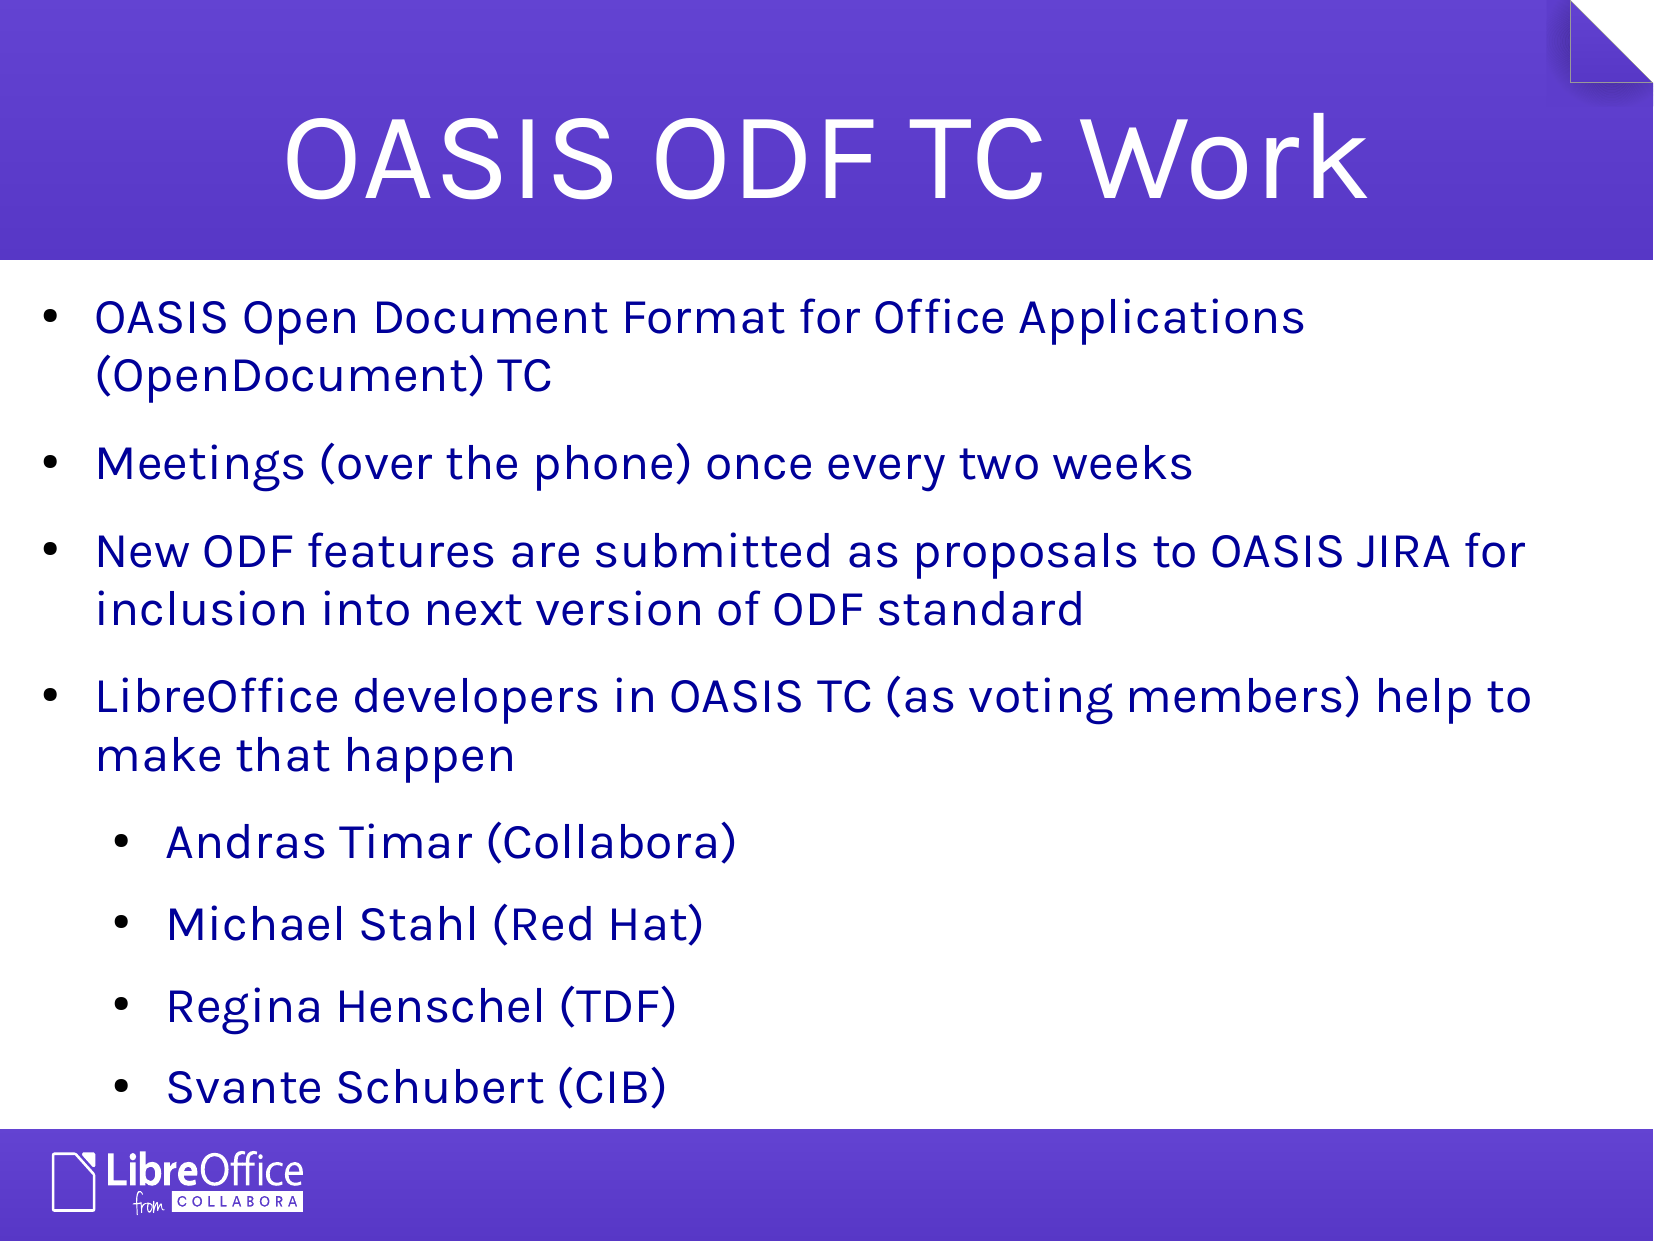

# OASIS ODF TC Work
OASIS Open Document Format for Office Applications (OpenDocument) TC
Meetings (over the phone) once every two weeks
New ODF features are submitted as proposals to OASIS JIRA for inclusion into next version of ODF standard
LibreOffice developers in OASIS TC (as voting members) help to make that happen
Andras Timar (Collabora)
Michael Stahl (Red Hat)
Regina Henschel (TDF)
Svante Schubert (CIB)